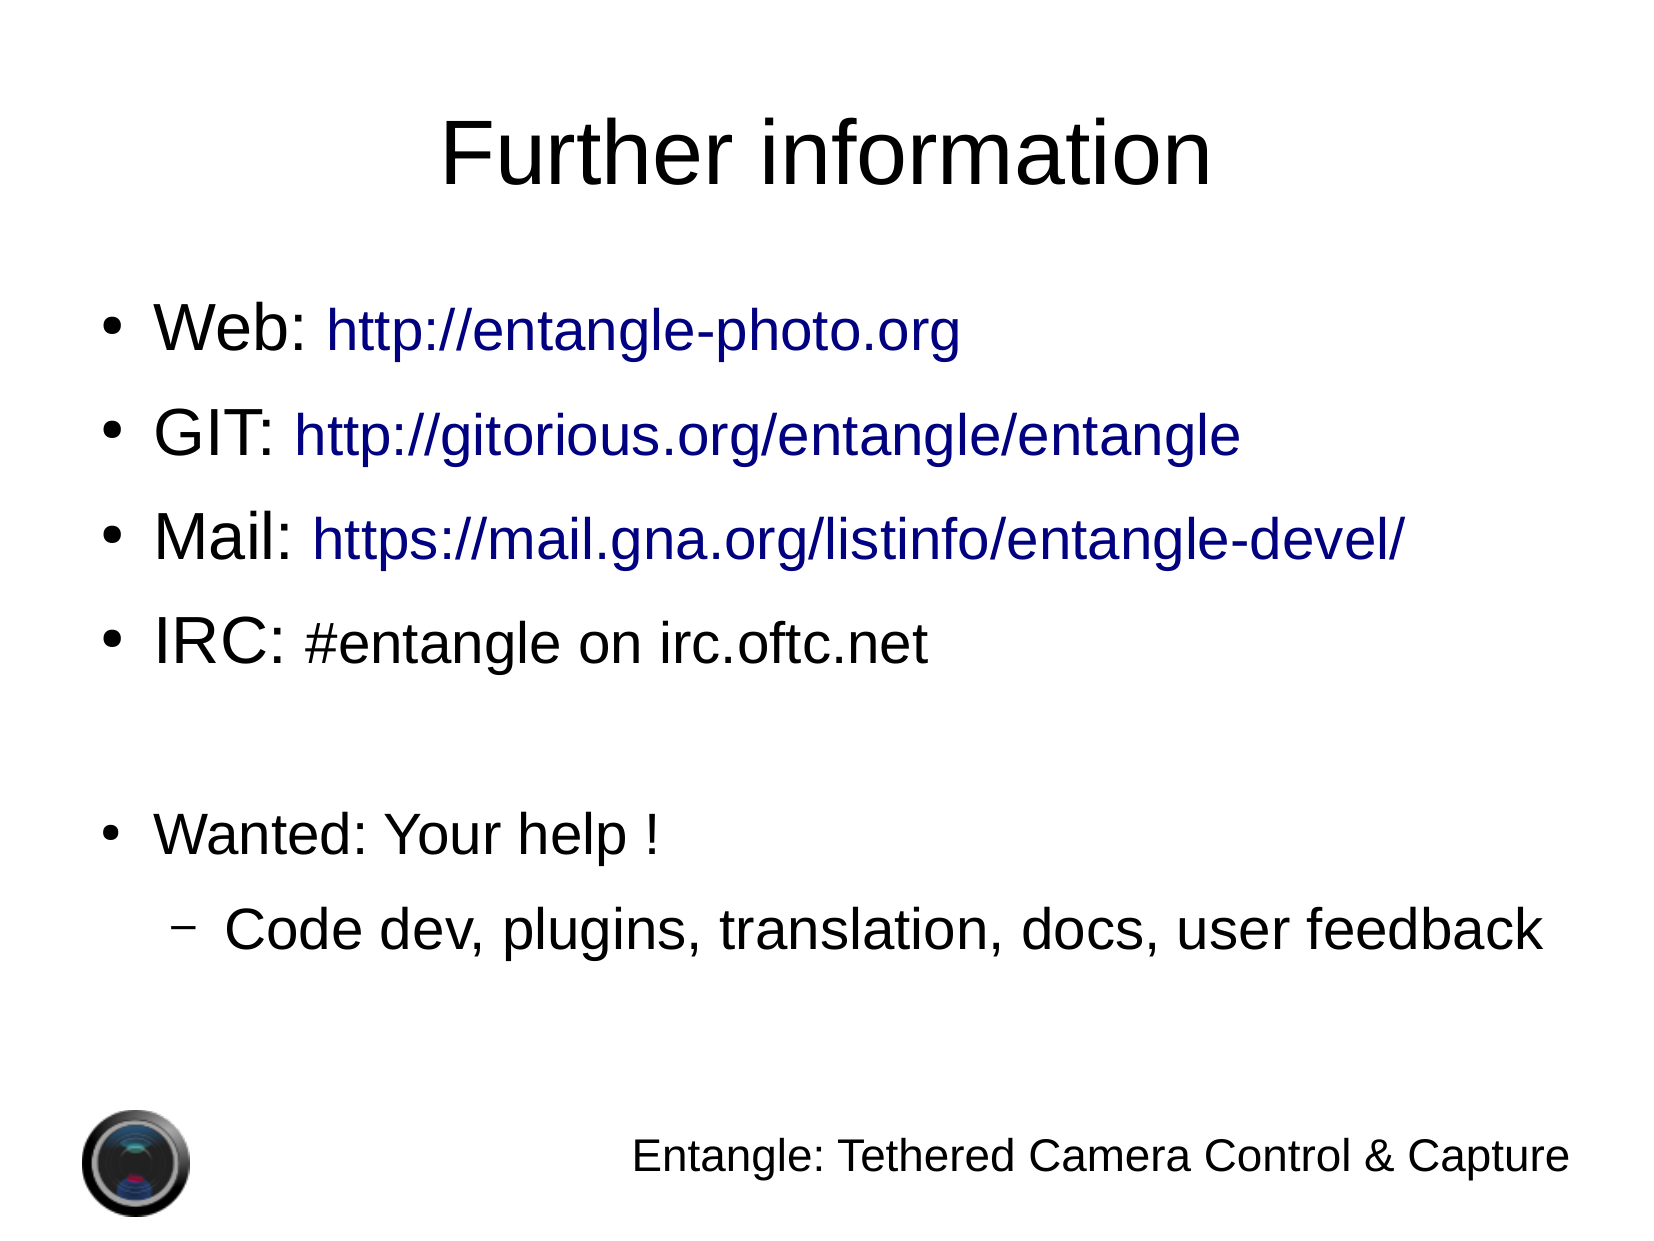

# Further information
Web: http://entangle-photo.org
GIT: http://gitorious.org/entangle/entangle
Mail: https://mail.gna.org/listinfo/entangle-devel/
IRC: #entangle on irc.oftc.net
Wanted: Your help !
Code dev, plugins, translation, docs, user feedback